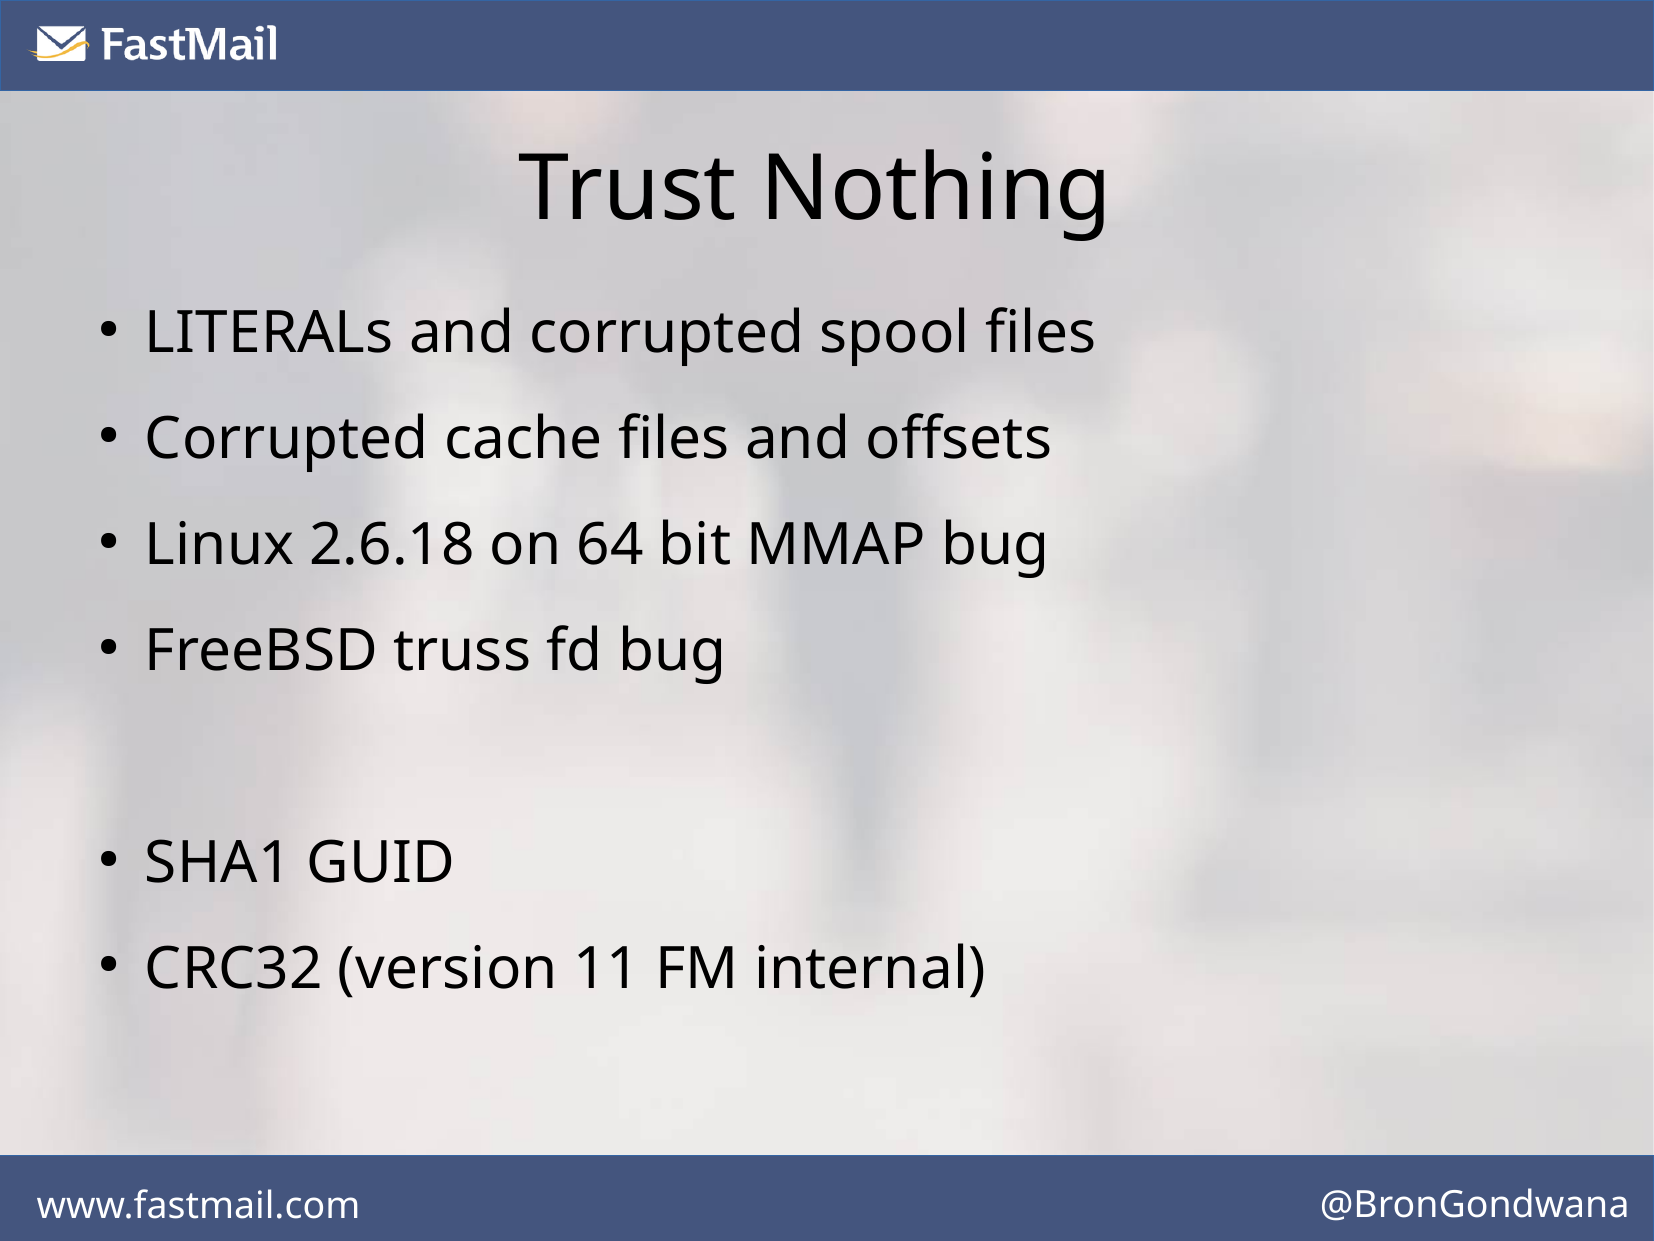

# Trust Nothing
LITERALs and corrupted spool files
Corrupted cache files and offsets
Linux 2.6.18 on 64 bit MMAP bug
FreeBSD truss fd bug
SHA1 GUID
CRC32 (version 11 FM internal)